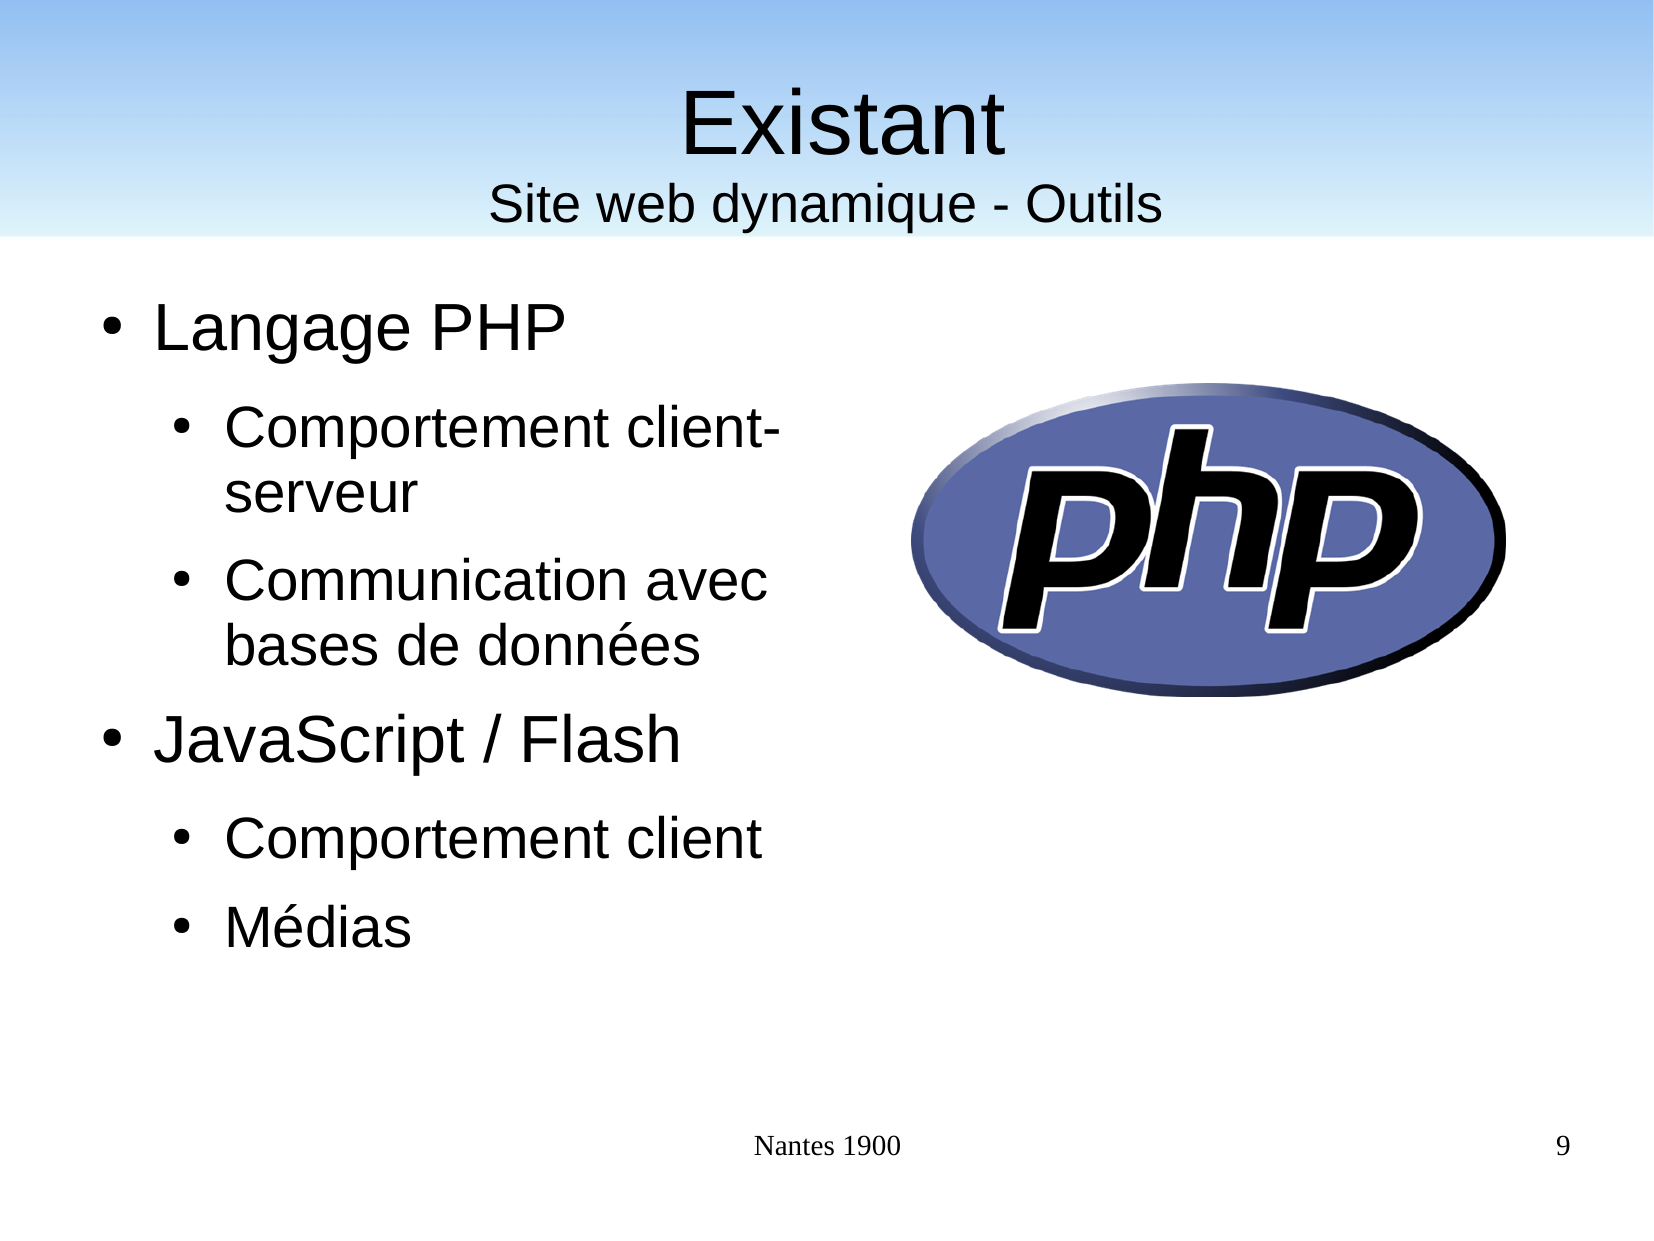

# Existant Site web dynamique - Outils
Langage PHP
Comportement client-serveur
Communication avec bases de données
JavaScript / Flash
Comportement client
Médias
Nantes 1900
9